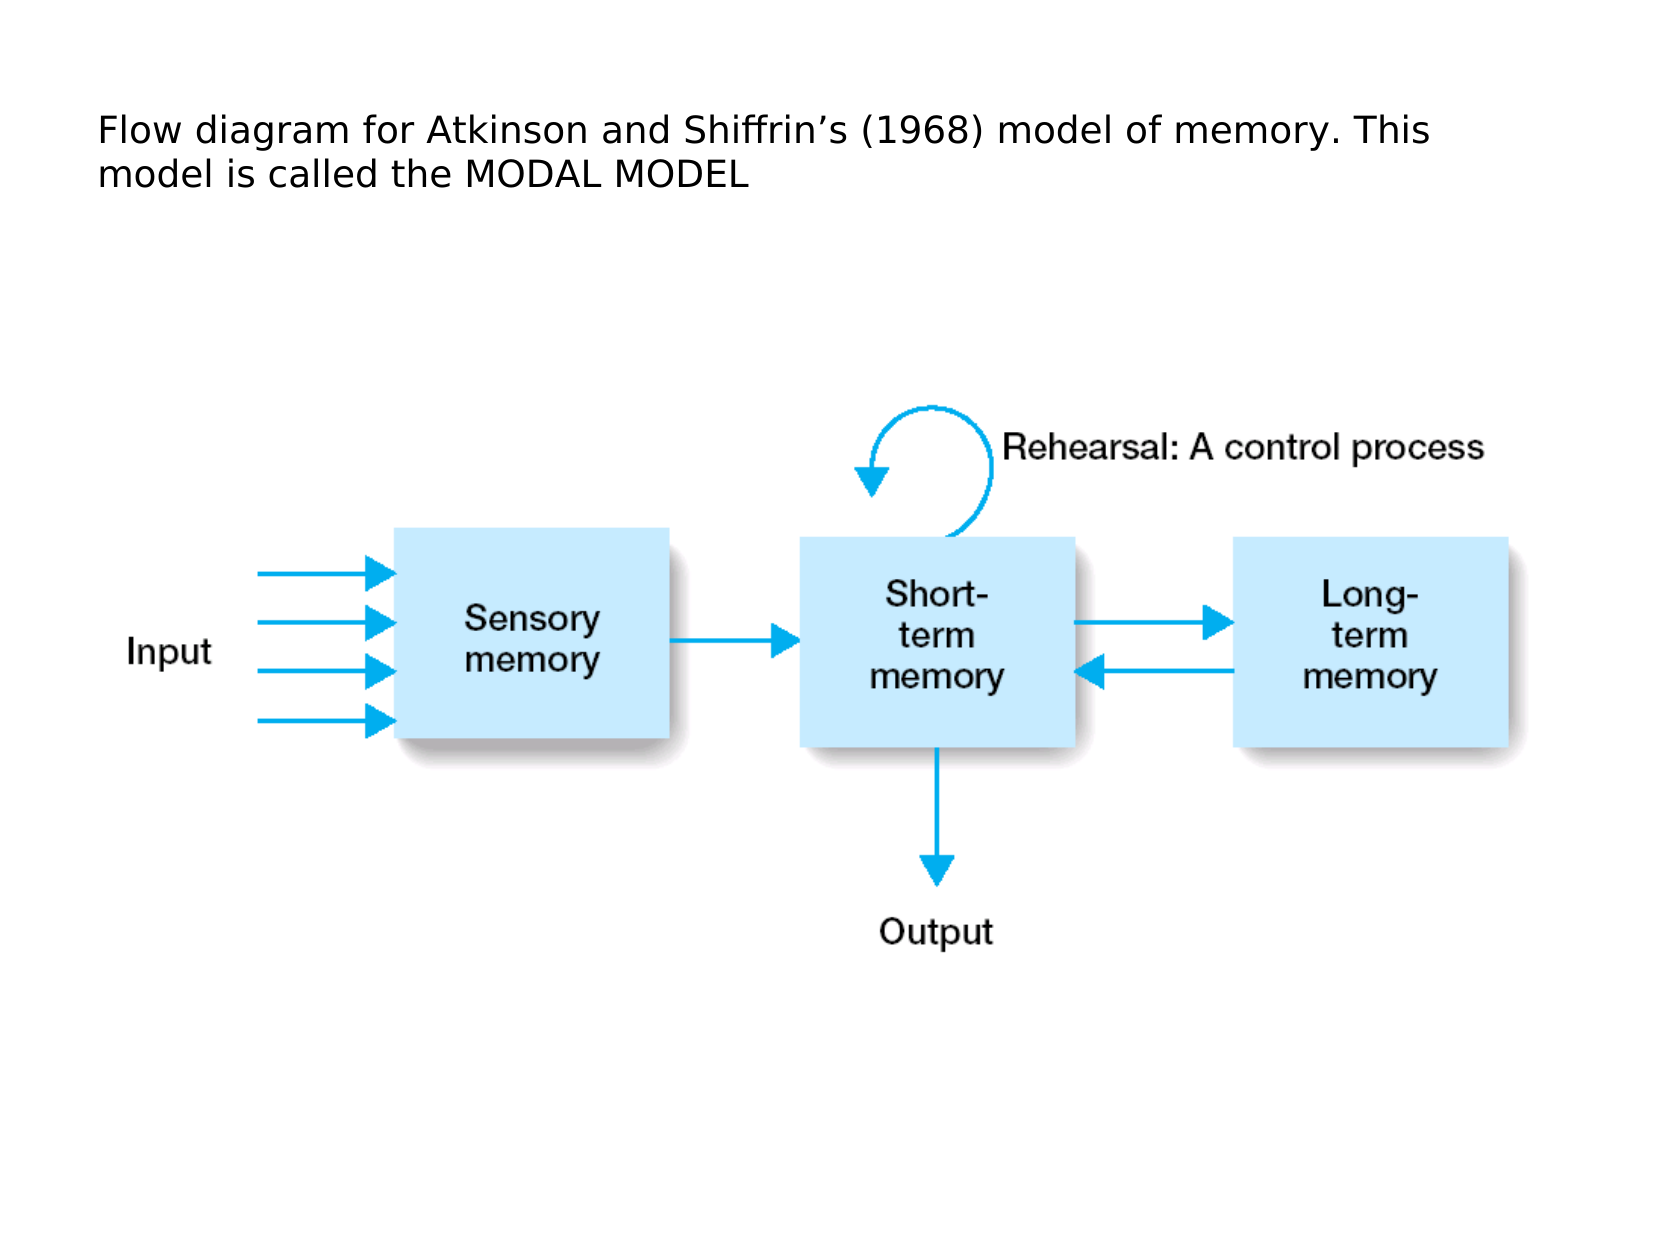

# Flow diagram for Atkinson and Shiffrin’s (1968) model of memory. This model is called the MODAL MODEL